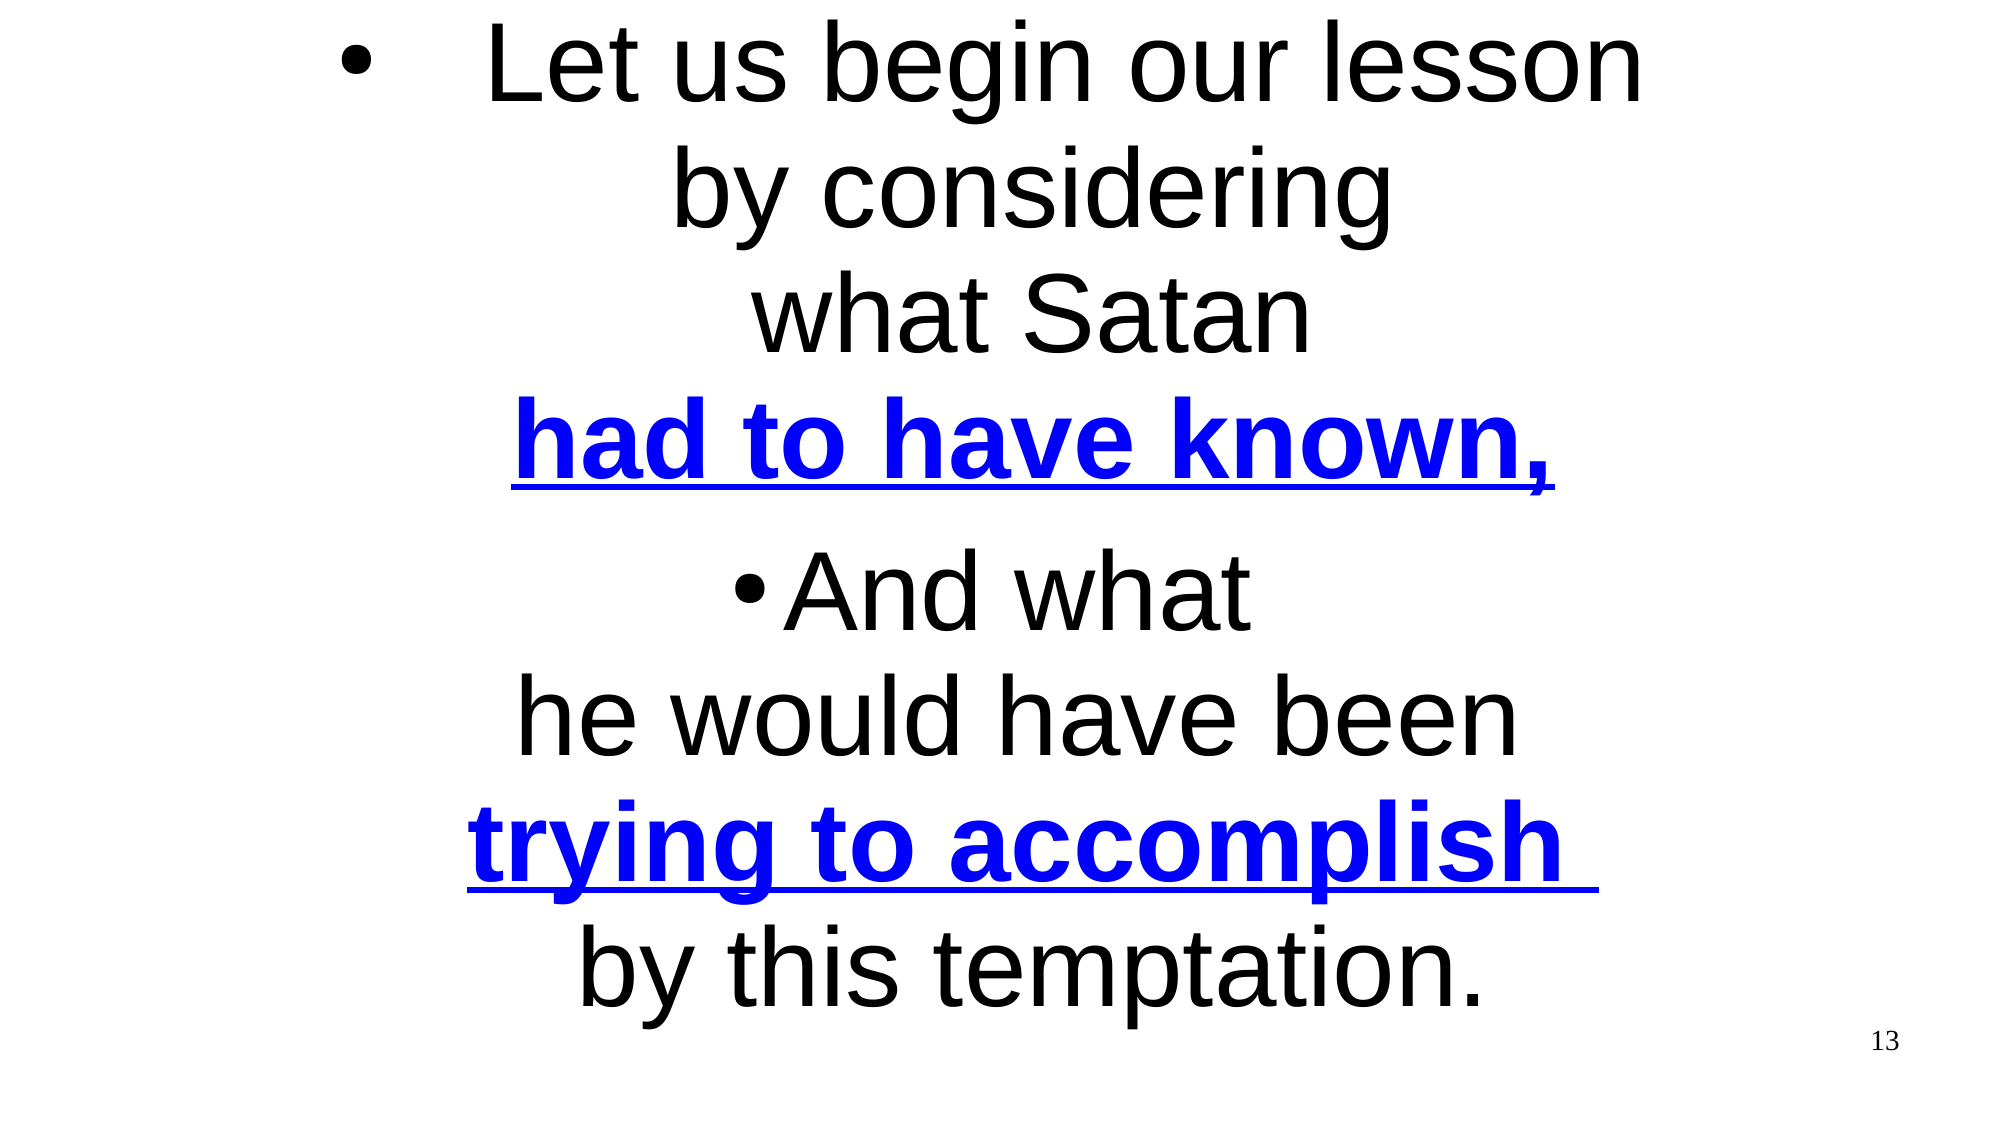

# Let us begin our lesson by considering what Satan had to have known,
And what
he would have been
trying to accomplish
by this temptation.
13